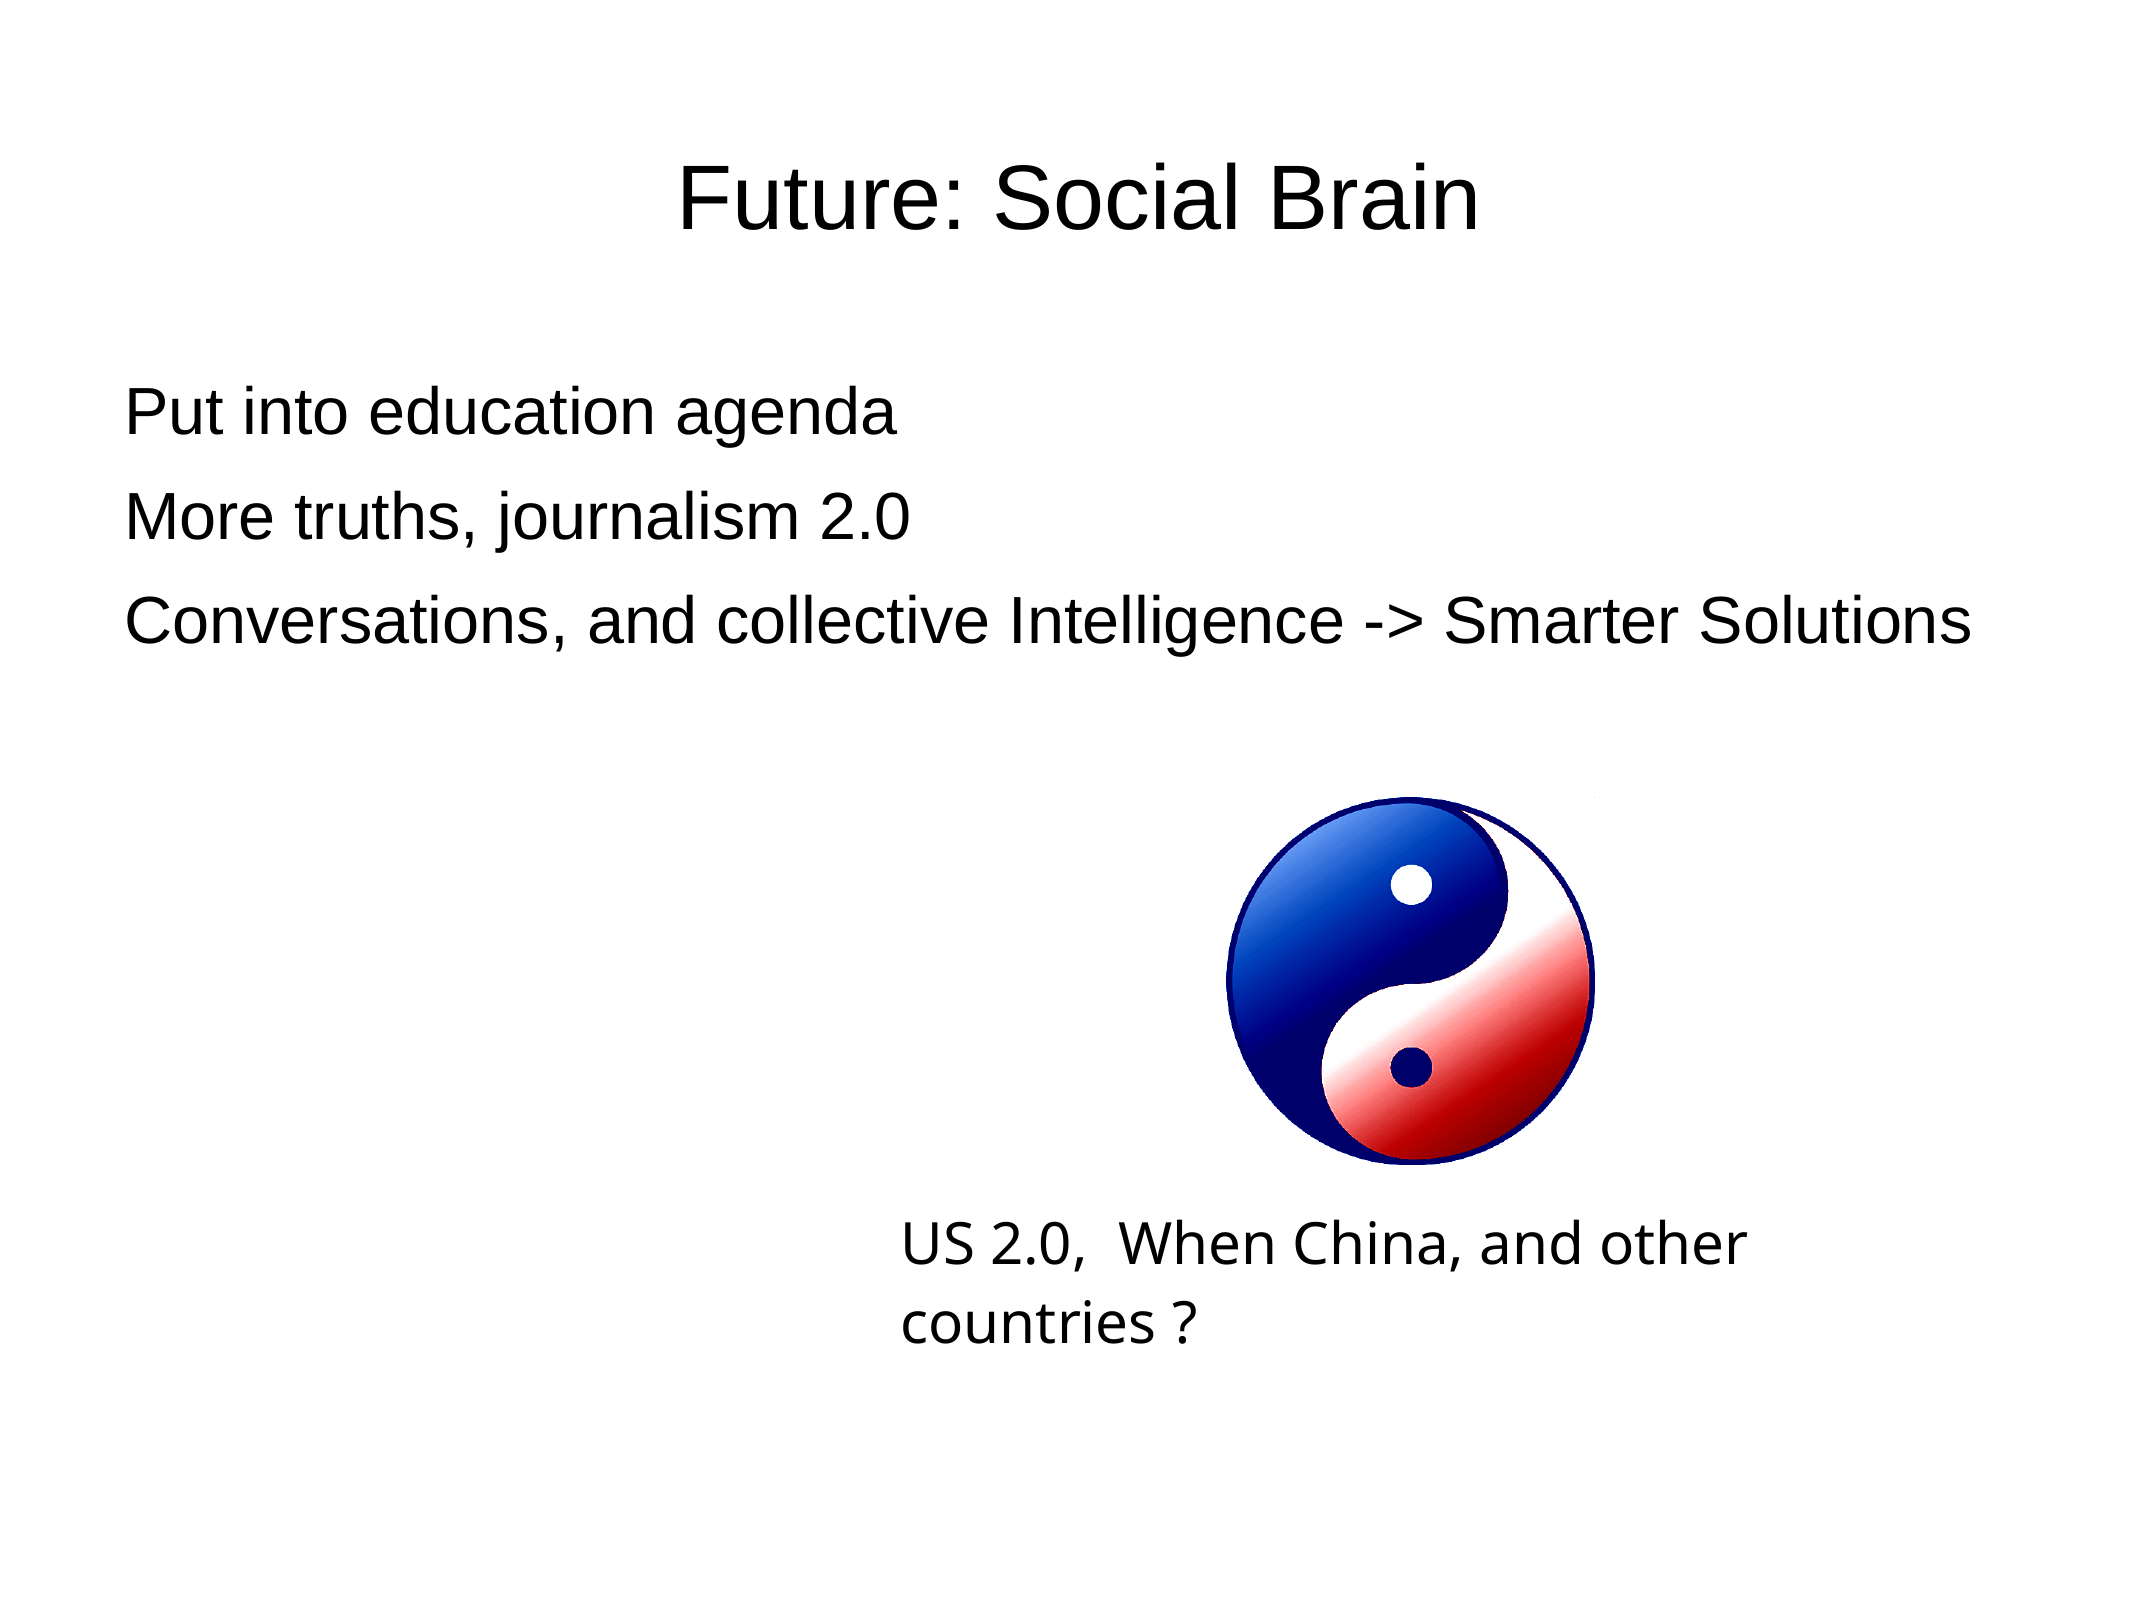

# Future: Social Brain
Put into education agenda
More truths, journalism 2.0
Conversations, and collective Intelligence -> Smarter Solutions
US 2.0, When China, and other countries ?